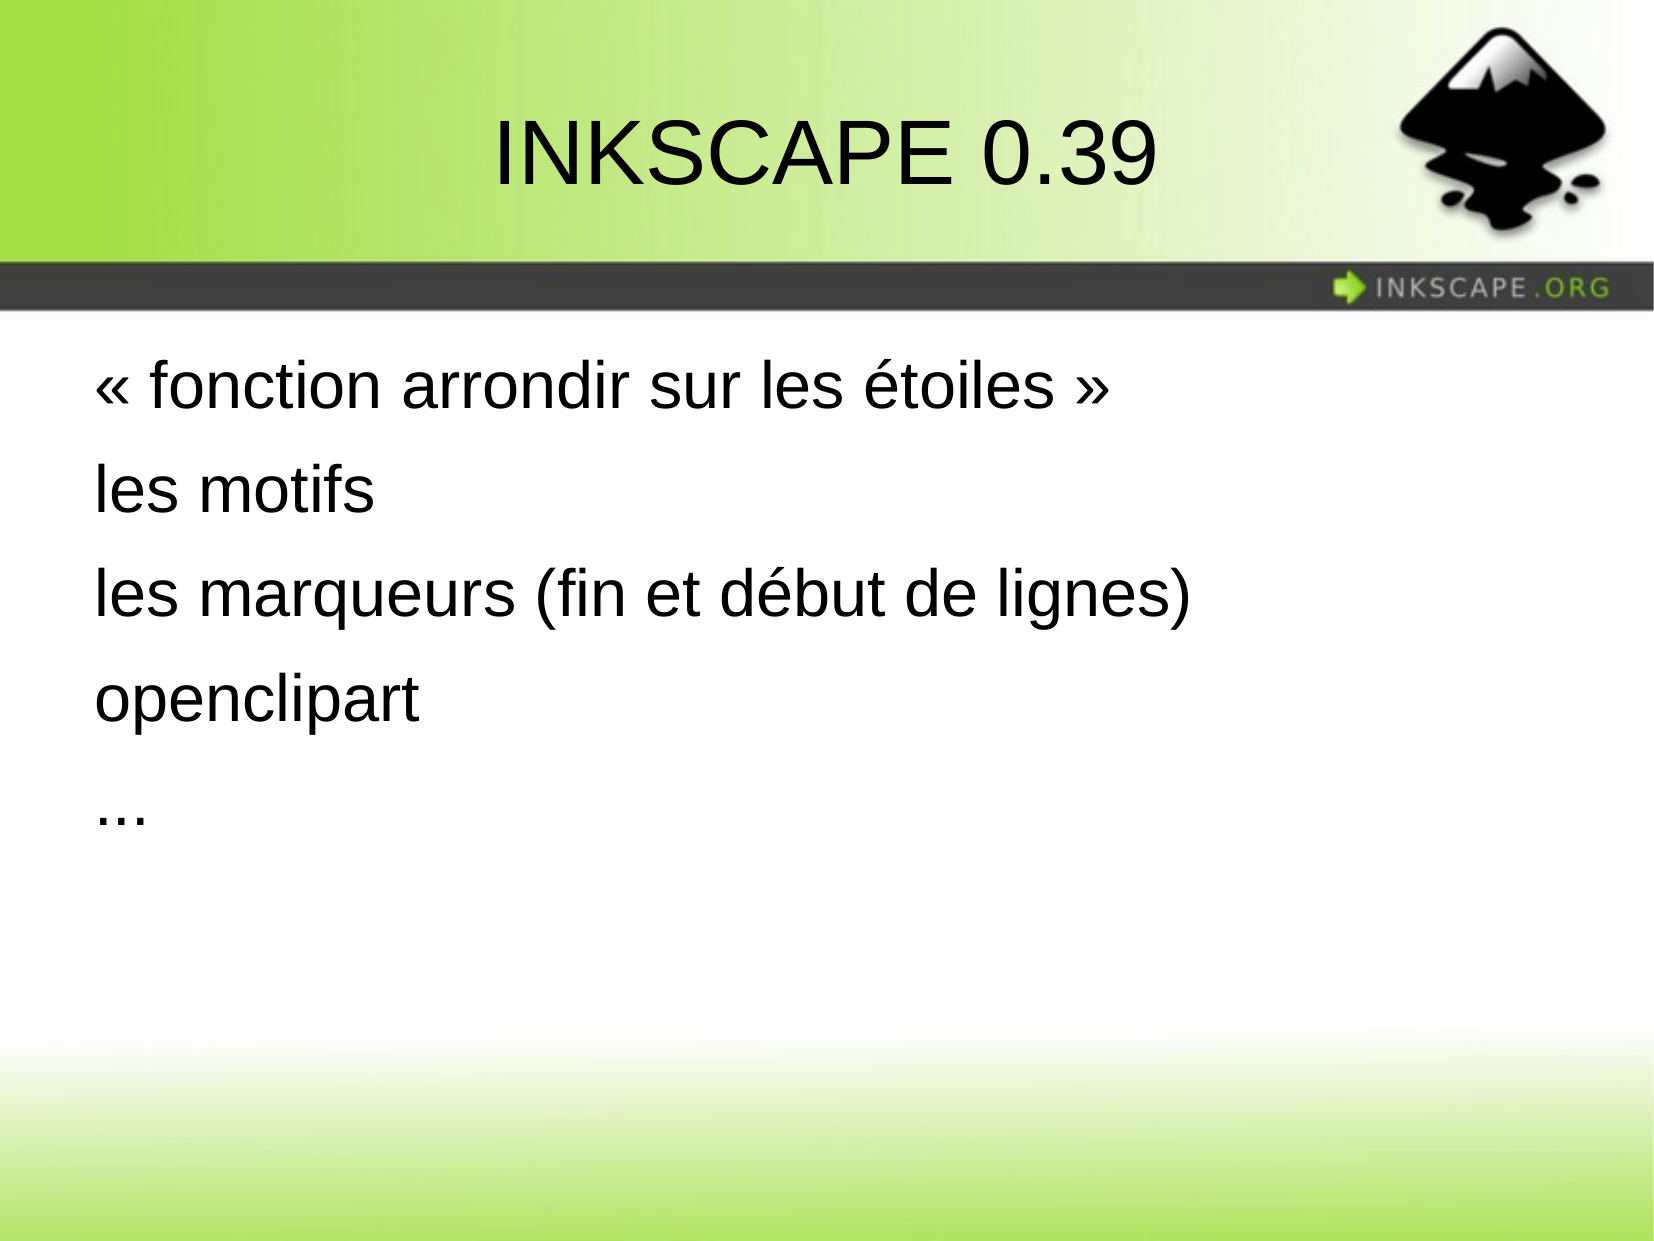

# INKSCAPE 0.39
« fonction arrondir sur les étoiles »
les motifs
les marqueurs (fin et début de lignes)
openclipart
...